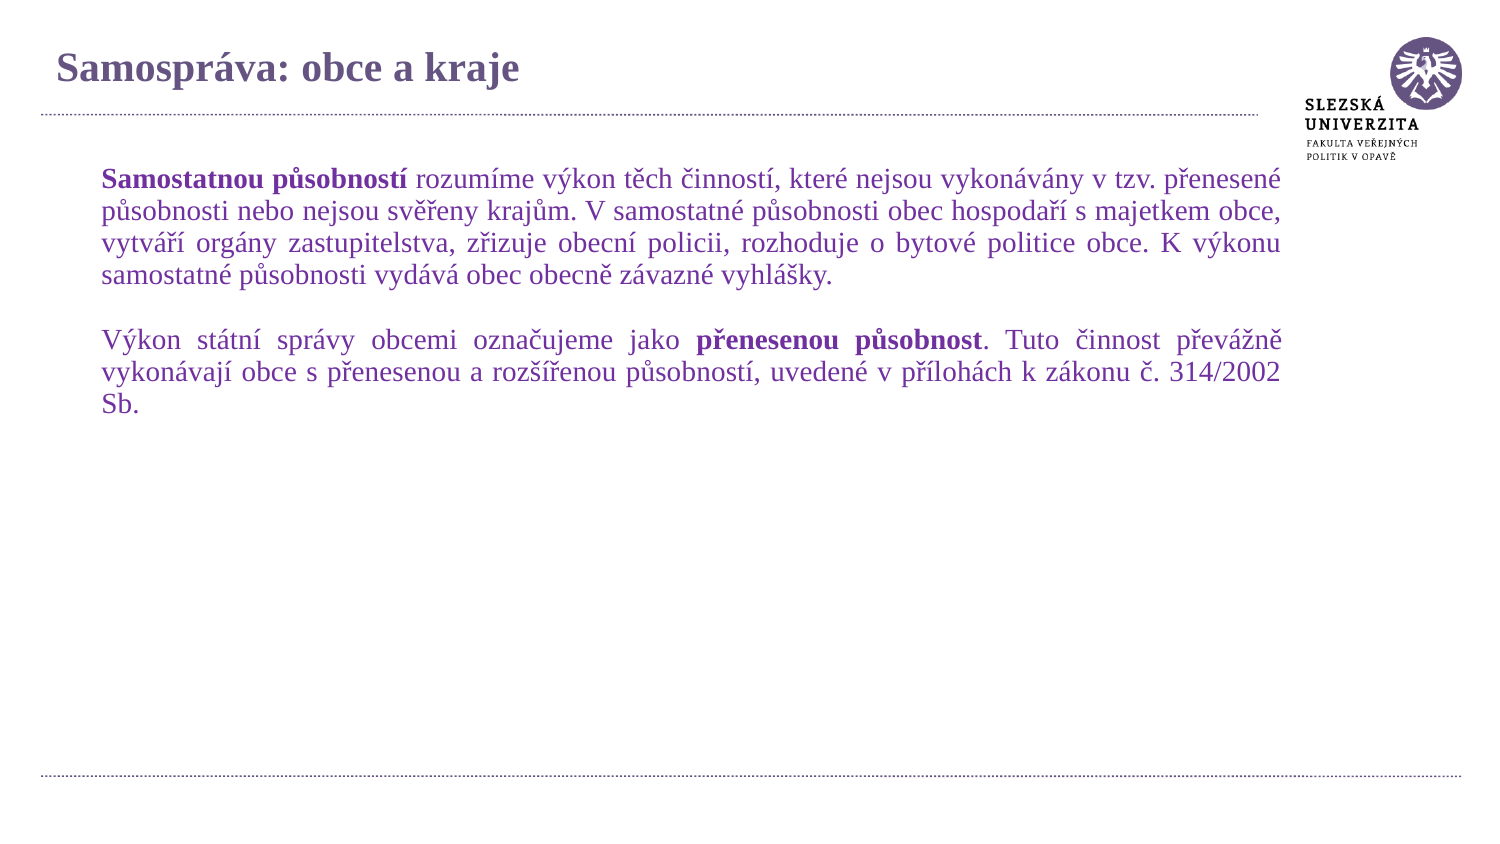

# Samospráva: obce a kraje
Samostatnou působností rozumíme výkon těch činností, které nejsou vykonávány v tzv. přenesené působnosti nebo nejsou svěřeny krajům. V samostatné působnosti obec hospodaří s majetkem obce, vytváří orgány zastupitelstva, zřizuje obecní policii, rozhoduje o bytové politice obce. K výkonu samostatné působnosti vydává obec obecně závazné vyhlášky.
Výkon státní správy obcemi označujeme jako přenesenou působnost. Tuto činnost převážně vykonávají obce s přenesenou a rozšířenou působností, uvedené v přílohách k zákonu č. 314/2002 Sb.